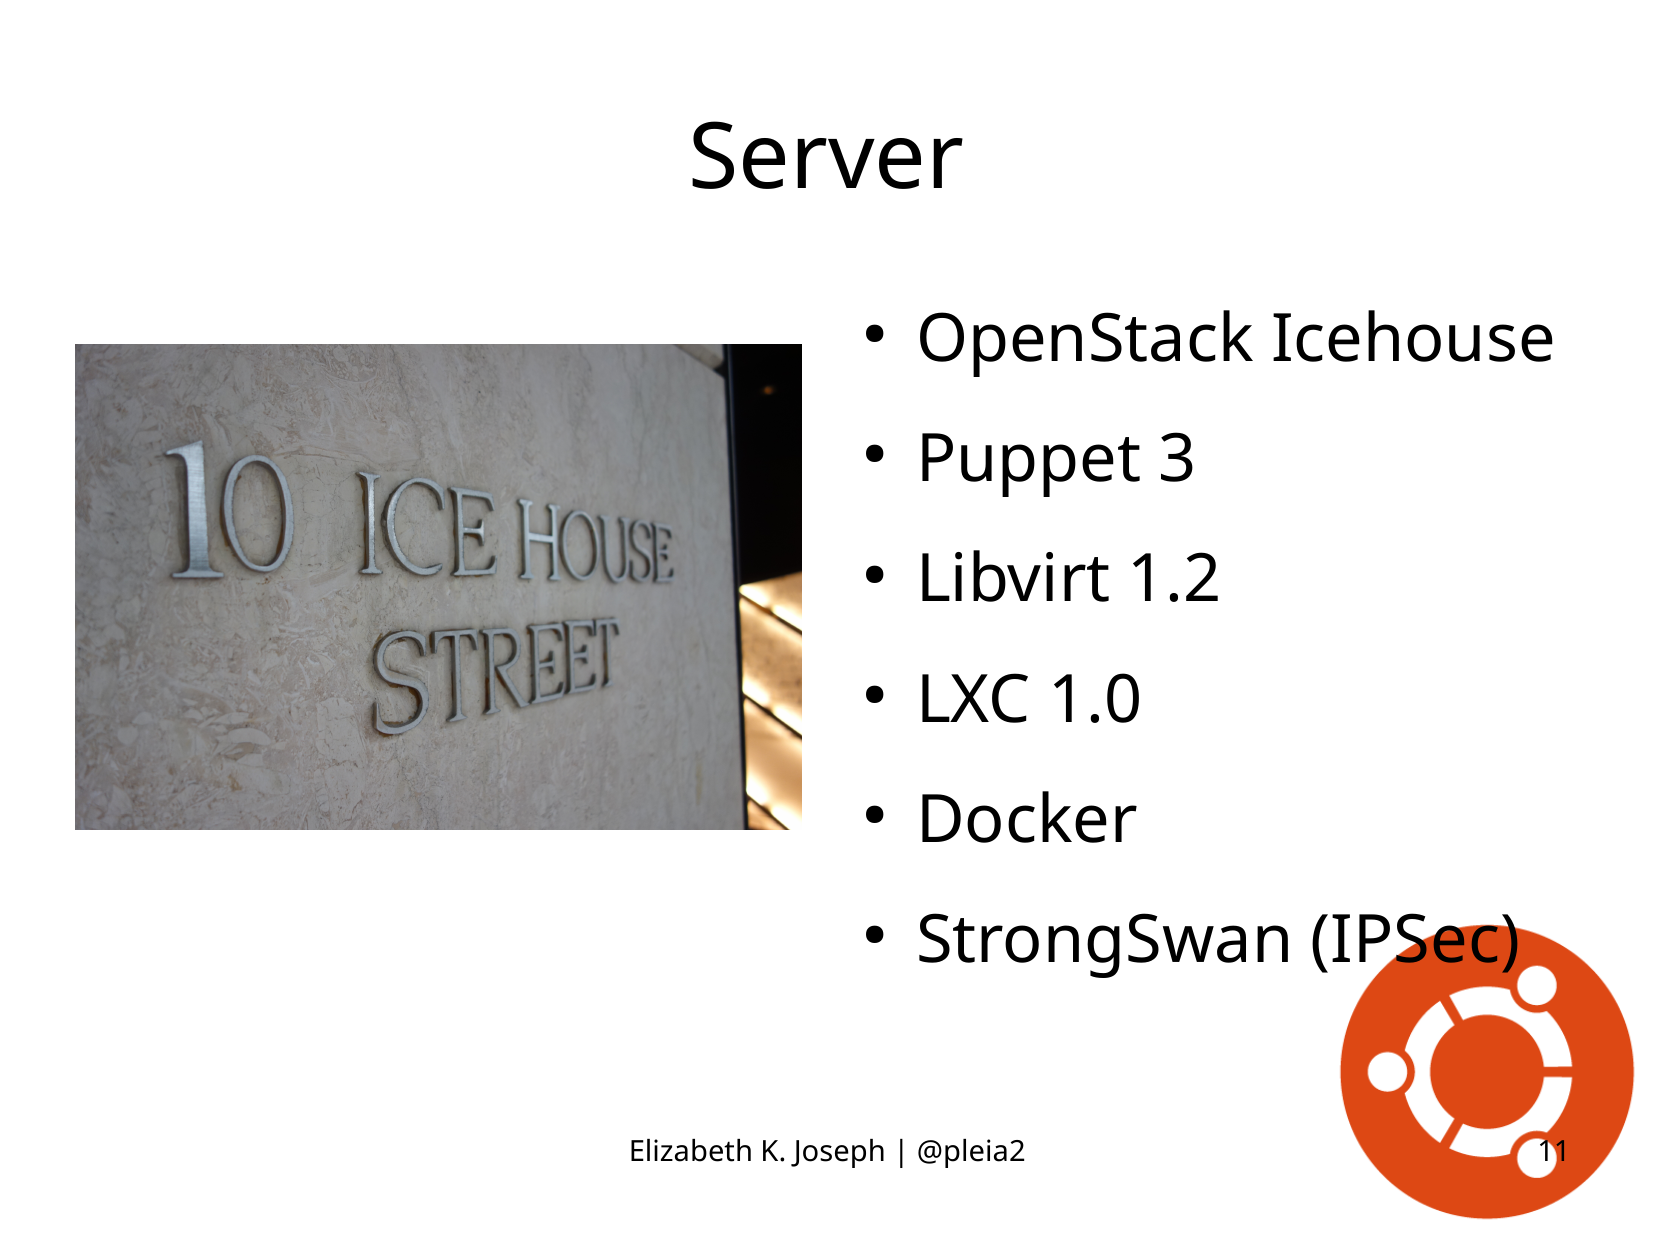

# Server
OpenStack Icehouse
Puppet 3
Libvirt 1.2
LXC 1.0
Docker
StrongSwan (IPSec)
Elizabeth K. Joseph | @pleia2
11